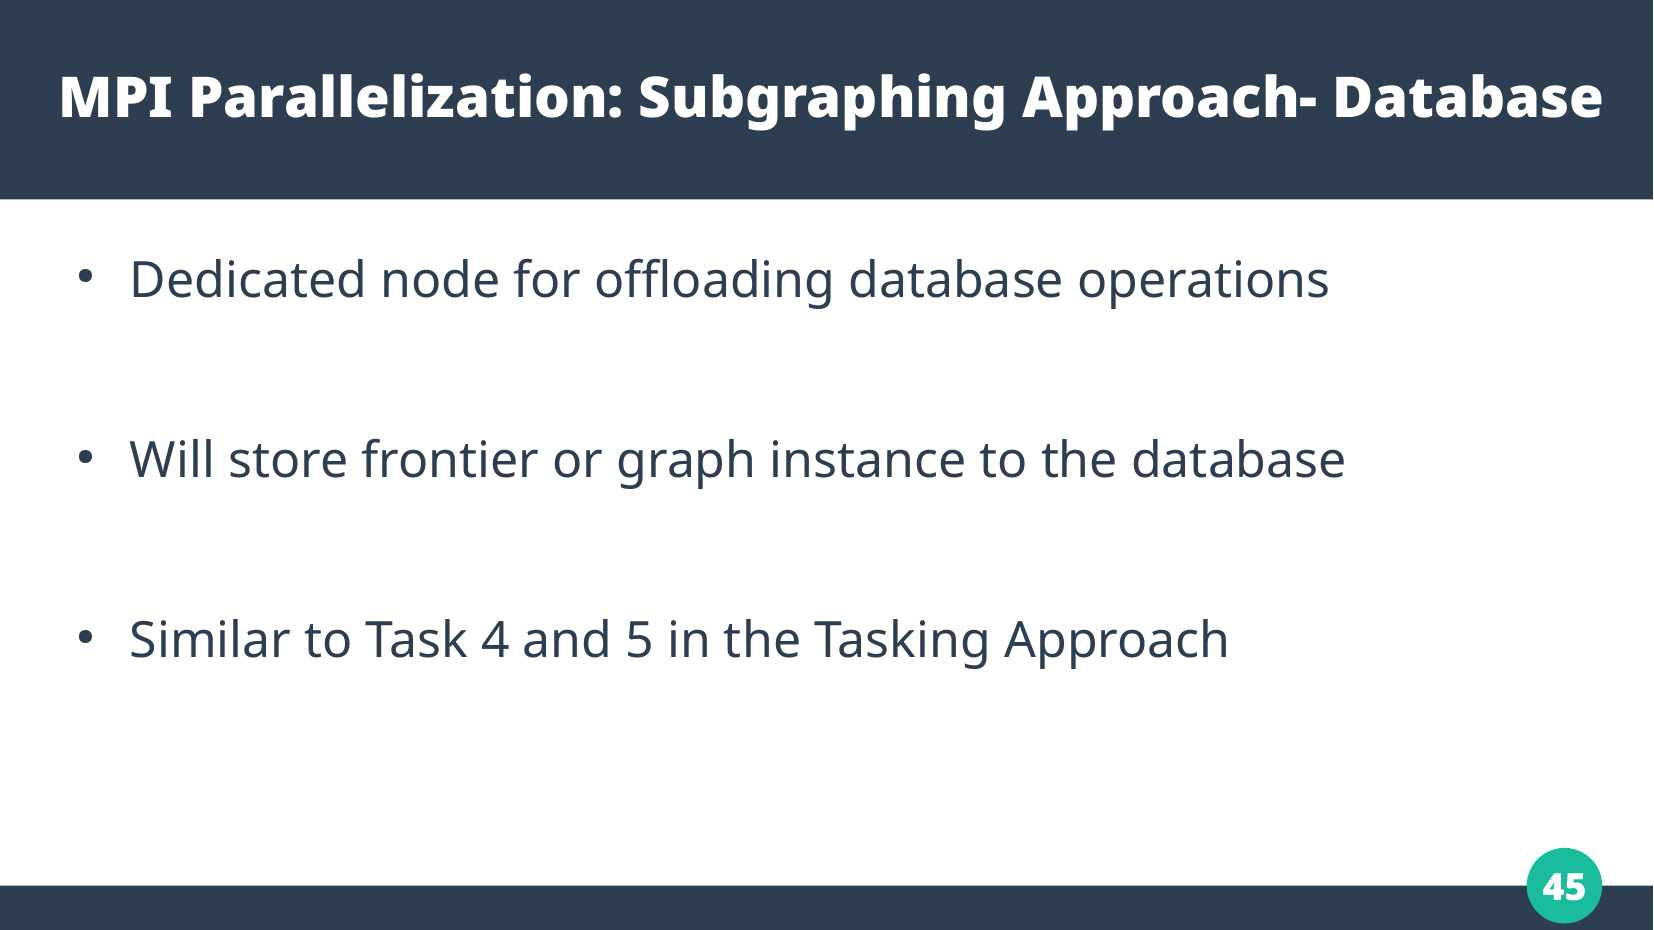

# MPI Parallelization: Subgraphing Approach- Database
Dedicated node for offloading database operations
Will store frontier or graph instance to the database
Similar to Task 4 and 5 in the Tasking Approach